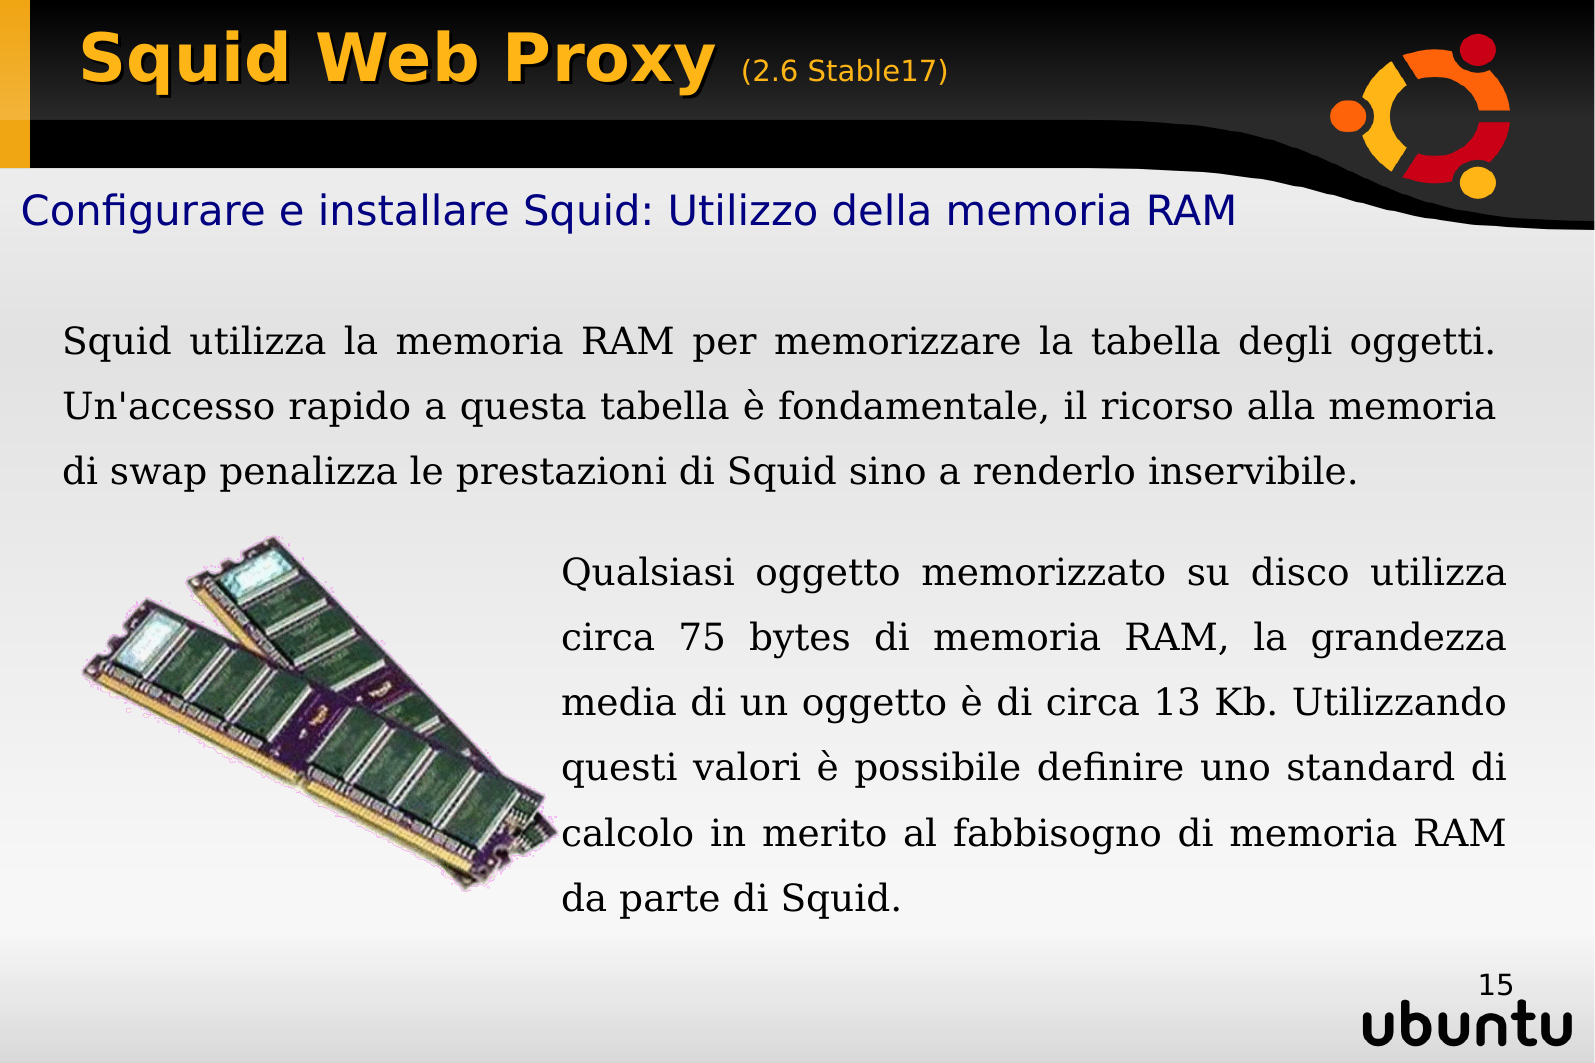

Squid Web Proxy (2.6 Stable17)
Configurare e installare Squid: Utilizzo della memoria RAM
Squid utilizza la memoria RAM per memorizzare la tabella degli oggetti. Un'accesso rapido a questa tabella è fondamentale, il ricorso alla memoria di swap penalizza le prestazioni di Squid sino a renderlo inservibile.
Qualsiasi oggetto memorizzato su disco utilizza circa 75 bytes di memoria RAM, la grandezza media di un oggetto è di circa 13 Kb. Utilizzando questi valori è possibile definire uno standard di calcolo in merito al fabbisogno di memoria RAM da parte di Squid.
15